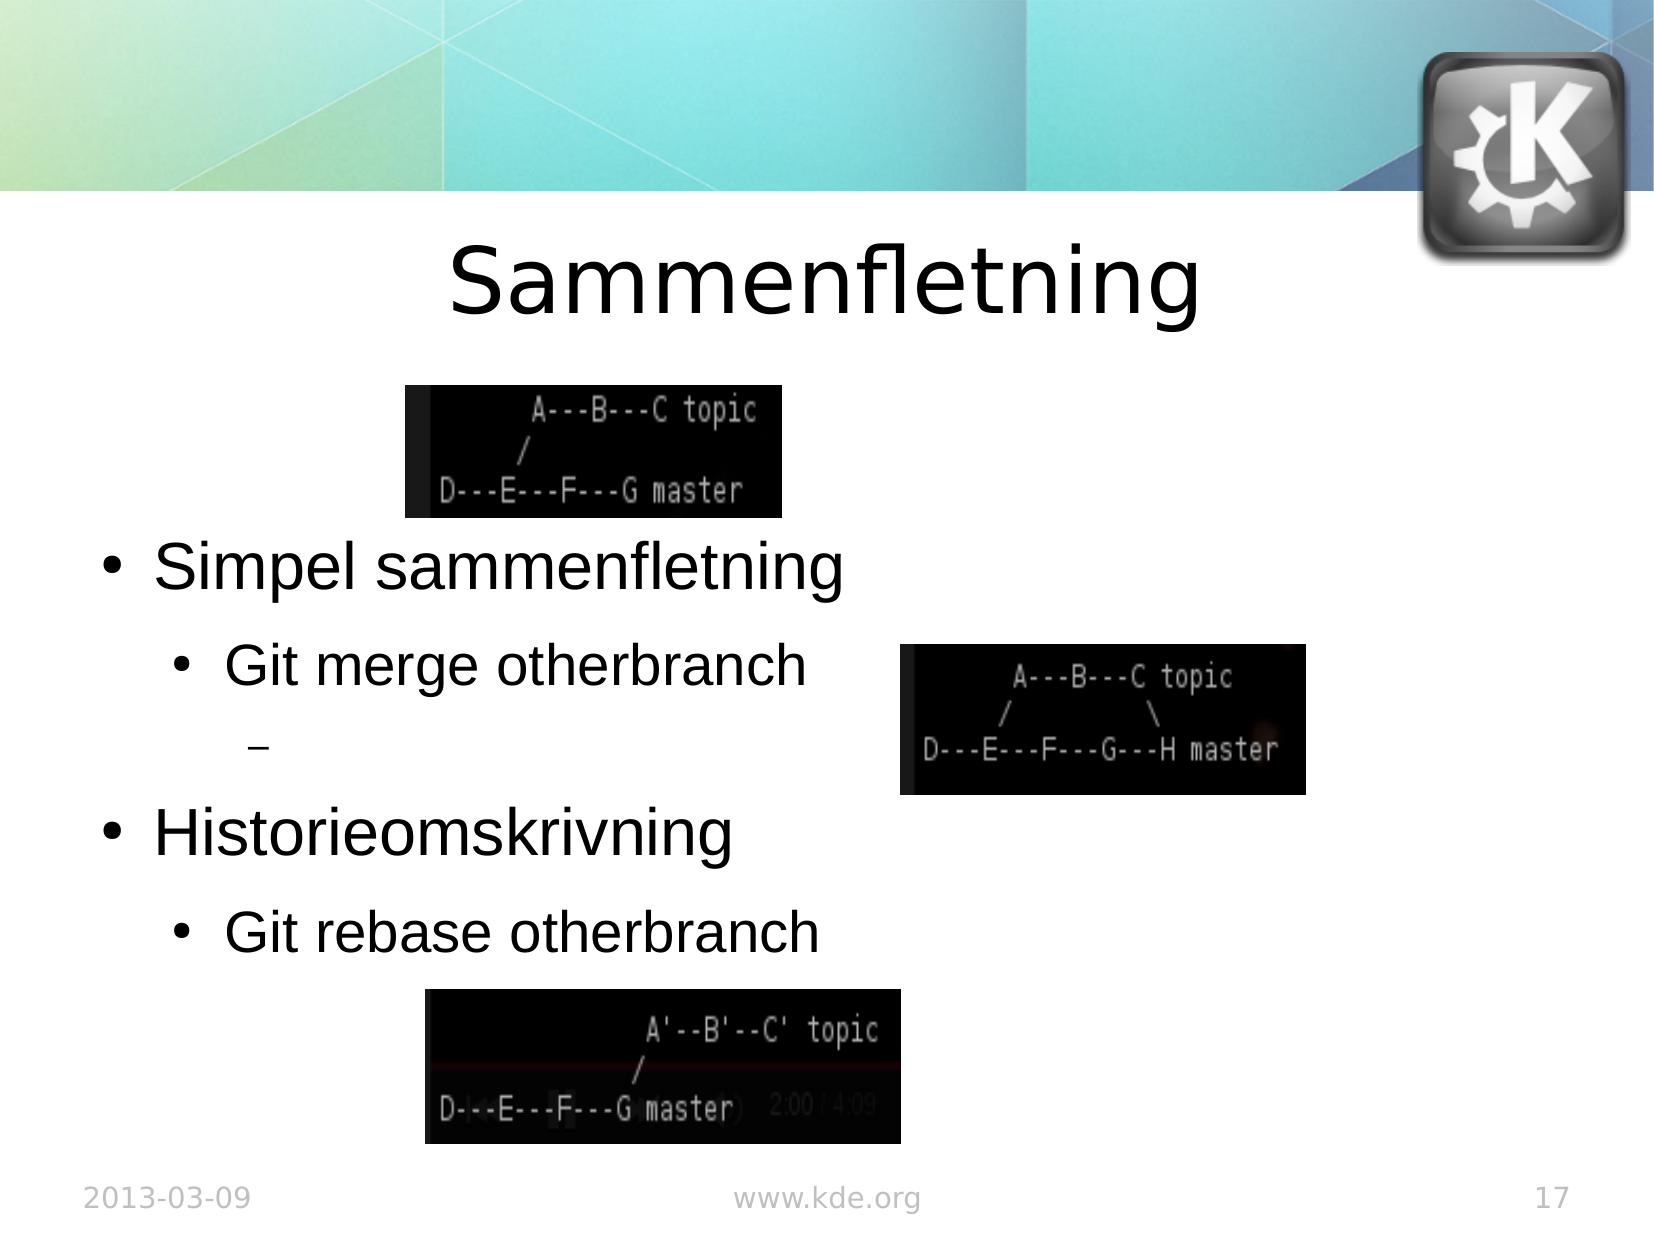

# Sammenfletning
Simpel sammenfletning
Git merge otherbranch
Historieomskrivning
Git rebase otherbranch
2013-03-09
www.kde.org
17